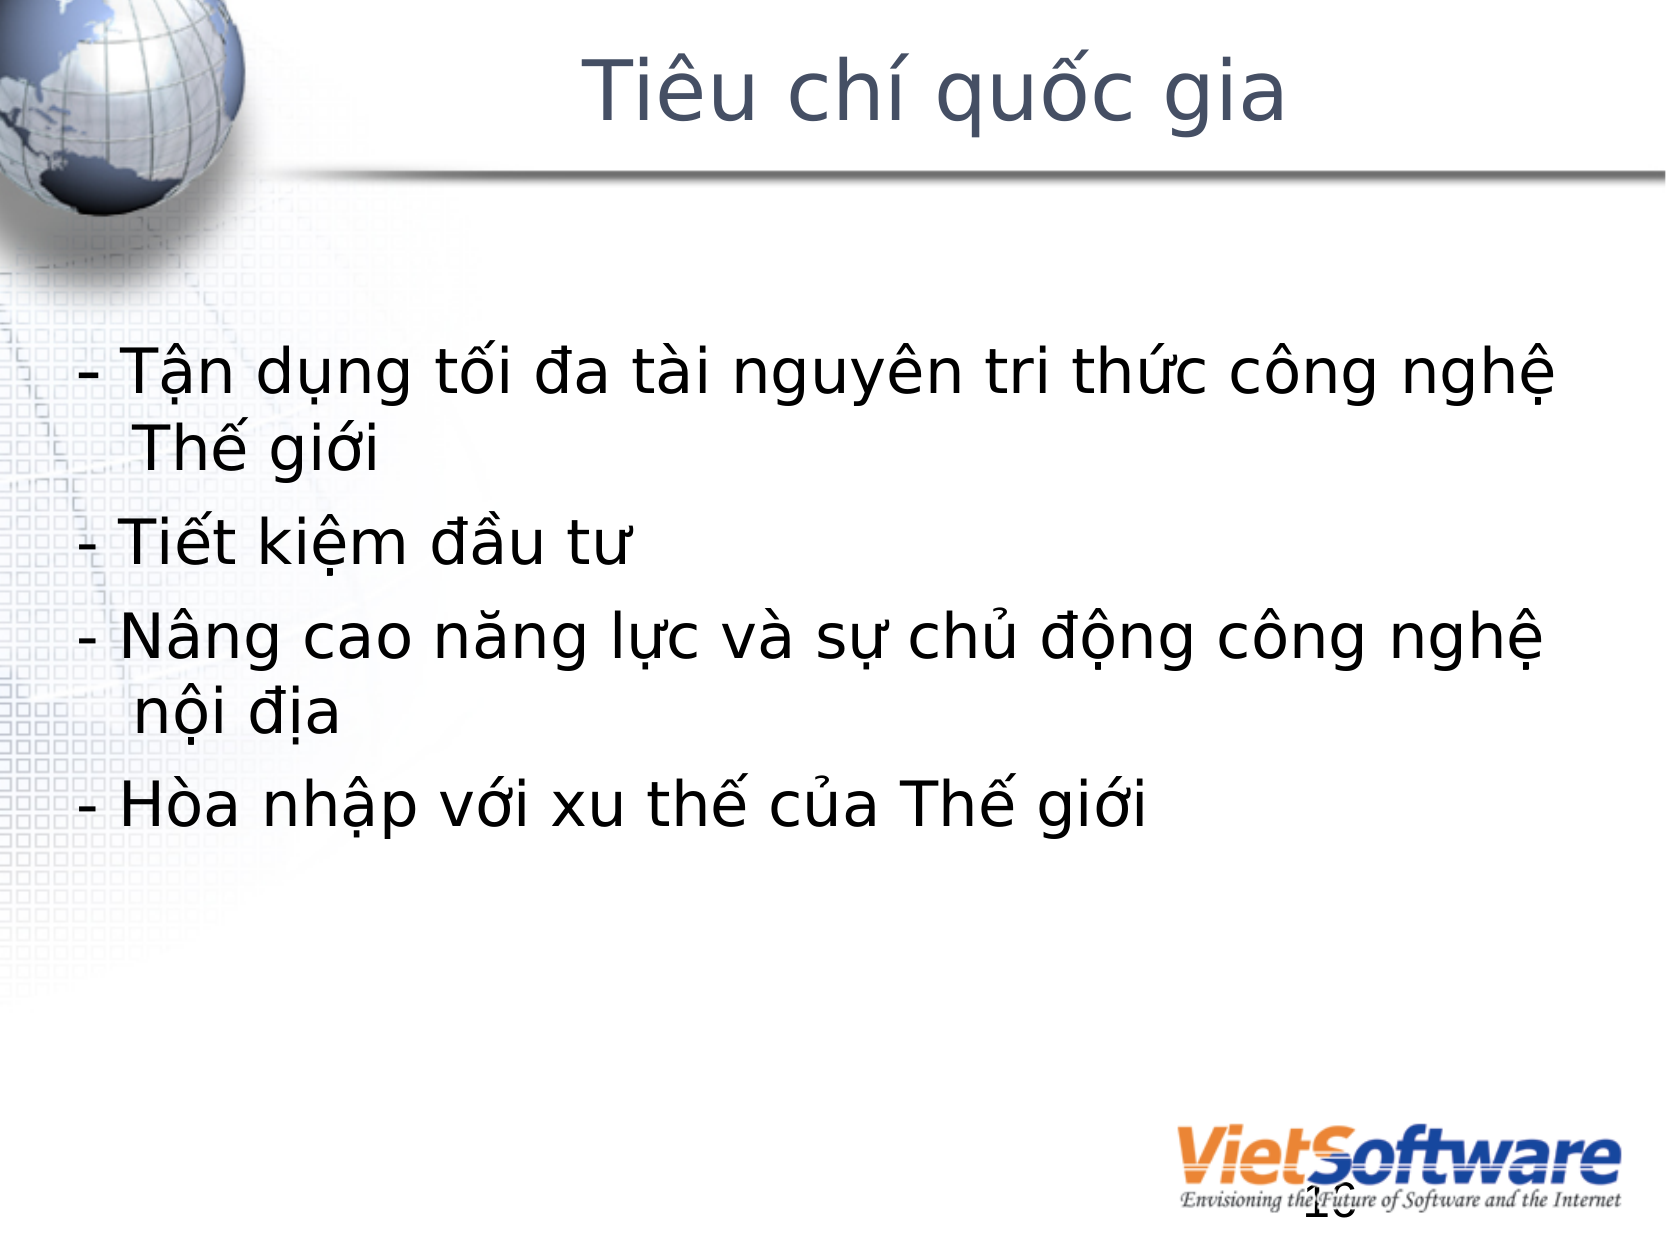

# Tiêu chí quốc gia
- Tận dụng tối đa tài nguyên tri thức công nghệ Thế giới
- Tiết kiệm đầu tư
- Nâng cao năng lực và sự chủ động công nghệ nội địa
- Hòa nhập với xu thế của Thế giới
16